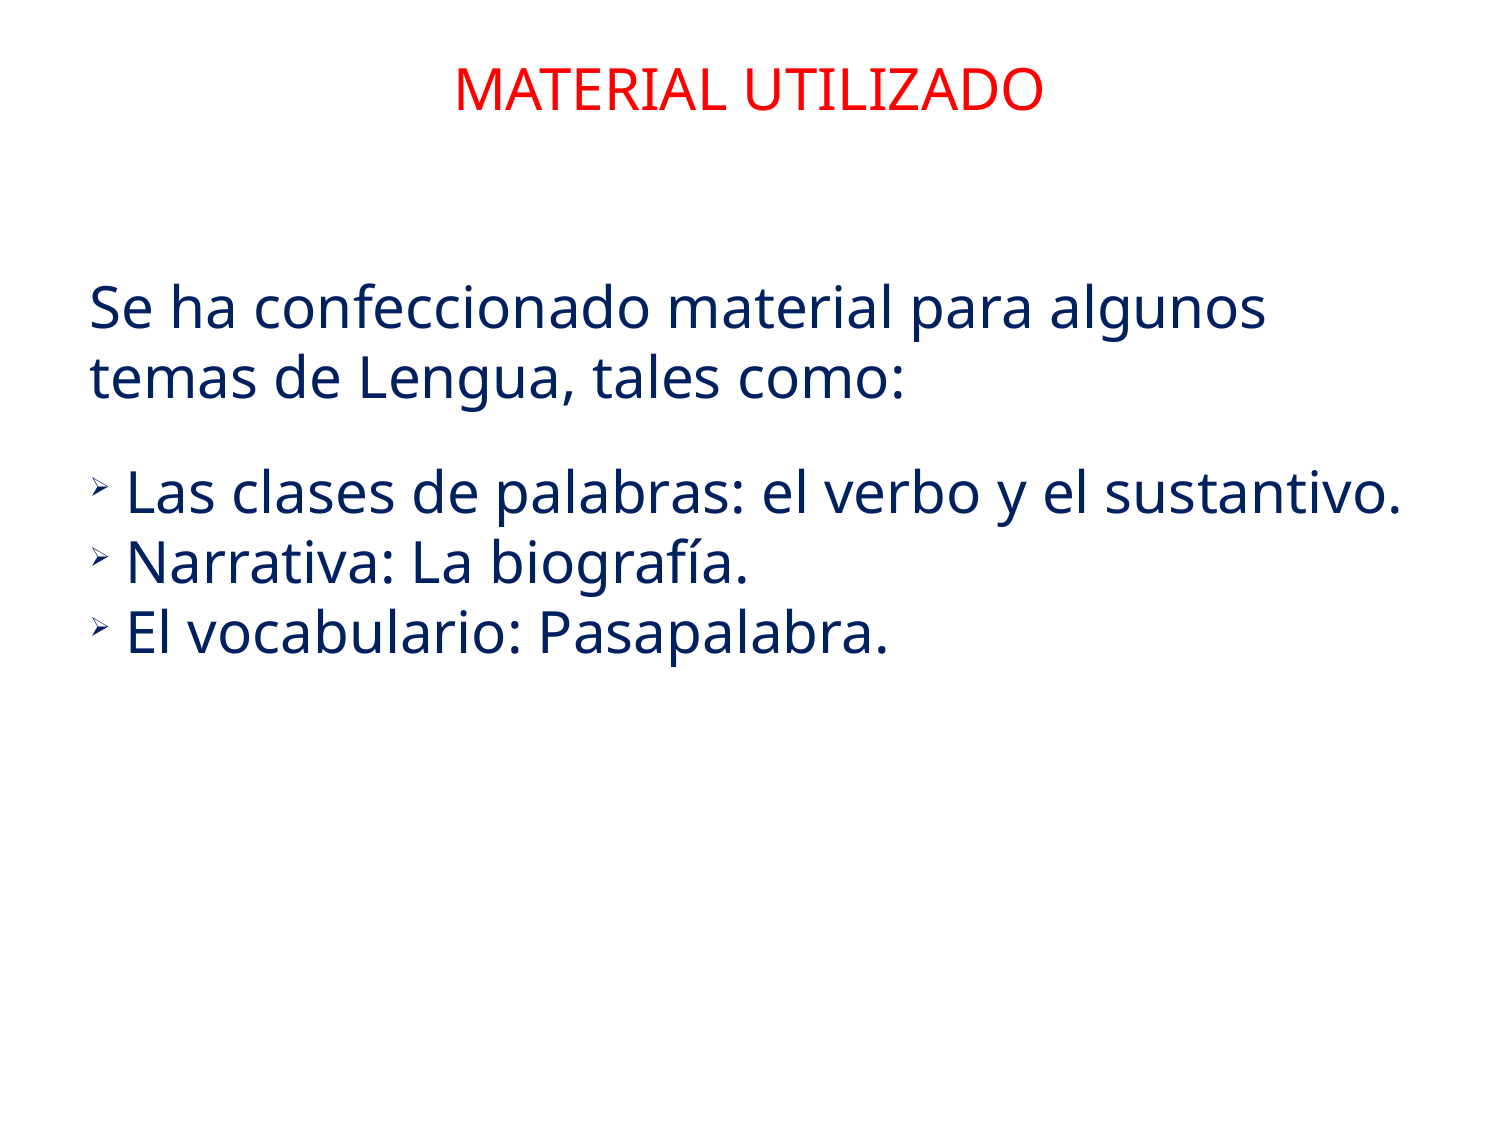

MATERIAL UTILIZADO
Se ha confeccionado material para algunos temas de Lengua, tales como:
Las clases de palabras: el verbo y el sustantivo.
Narrativa: La biografía.
El vocabulario: Pasapalabra.